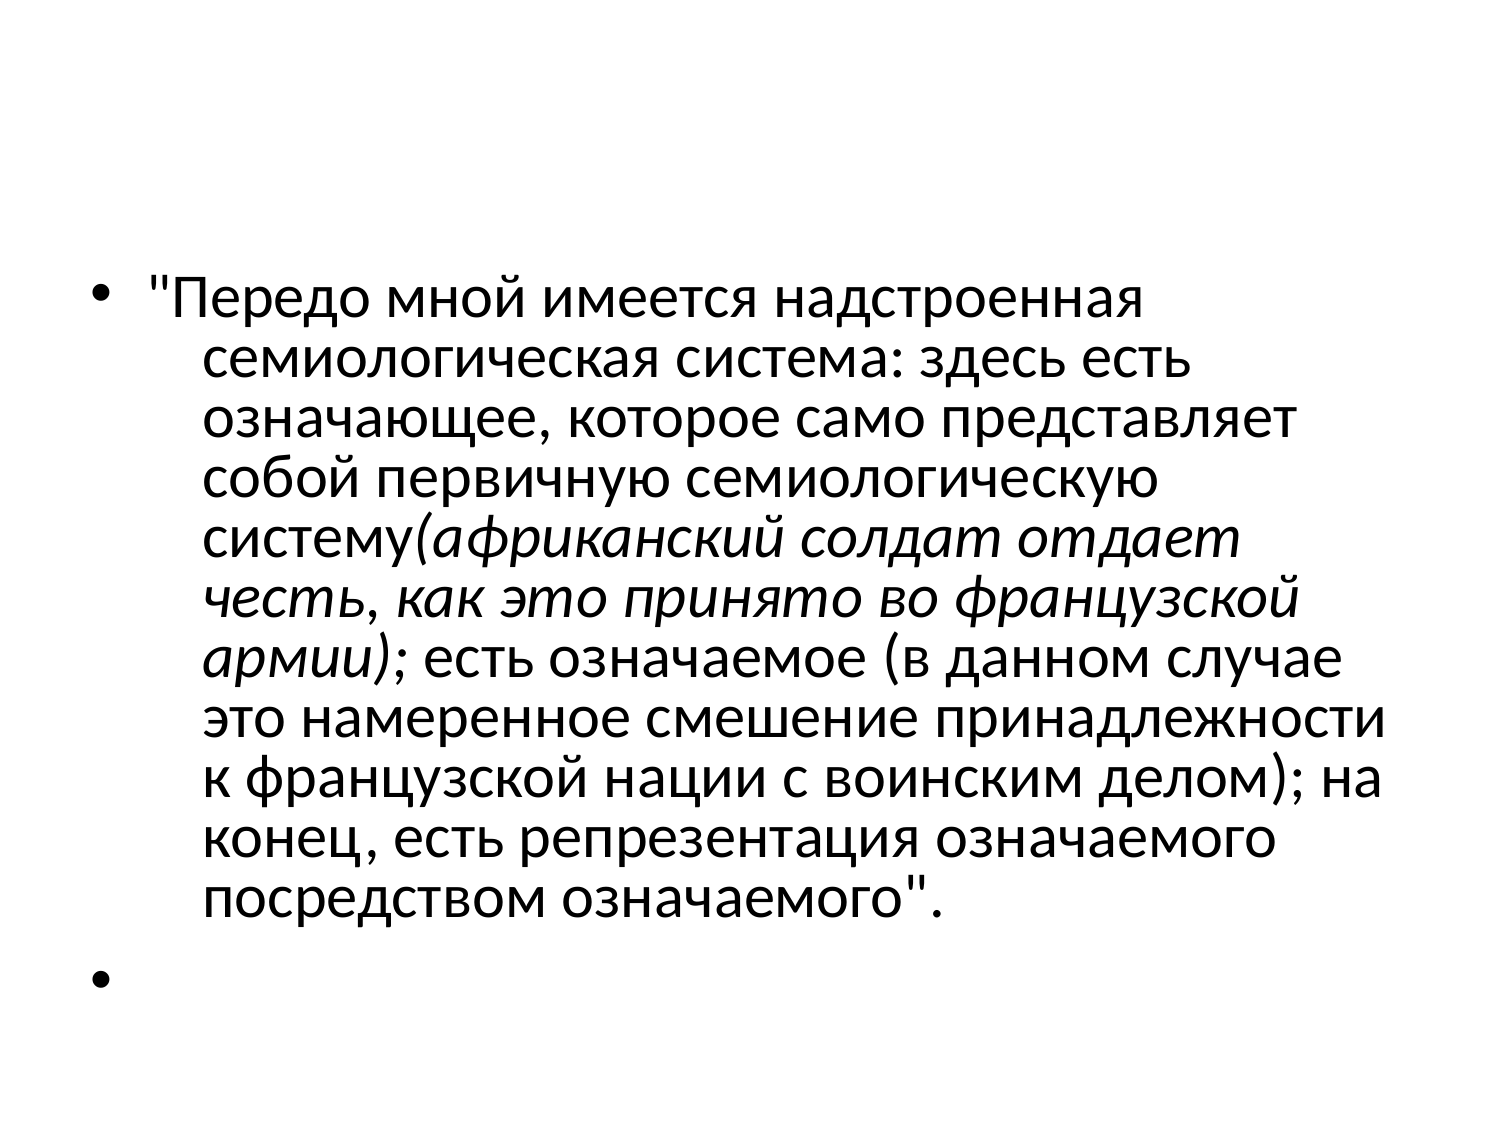

#
"Передо мной имеется надстроенная семиологическая система: здесь есть означающее, которое само представляет собой первичную семиологическую систему(африканский солдат отдает честь, как это принято во французской армии); есть озна­чаемое (в данном случае это намеренное смешение принадлежности к французской нации с воинским делом); на­конец, есть репрезентация означаемого посредством озна­чаемого".